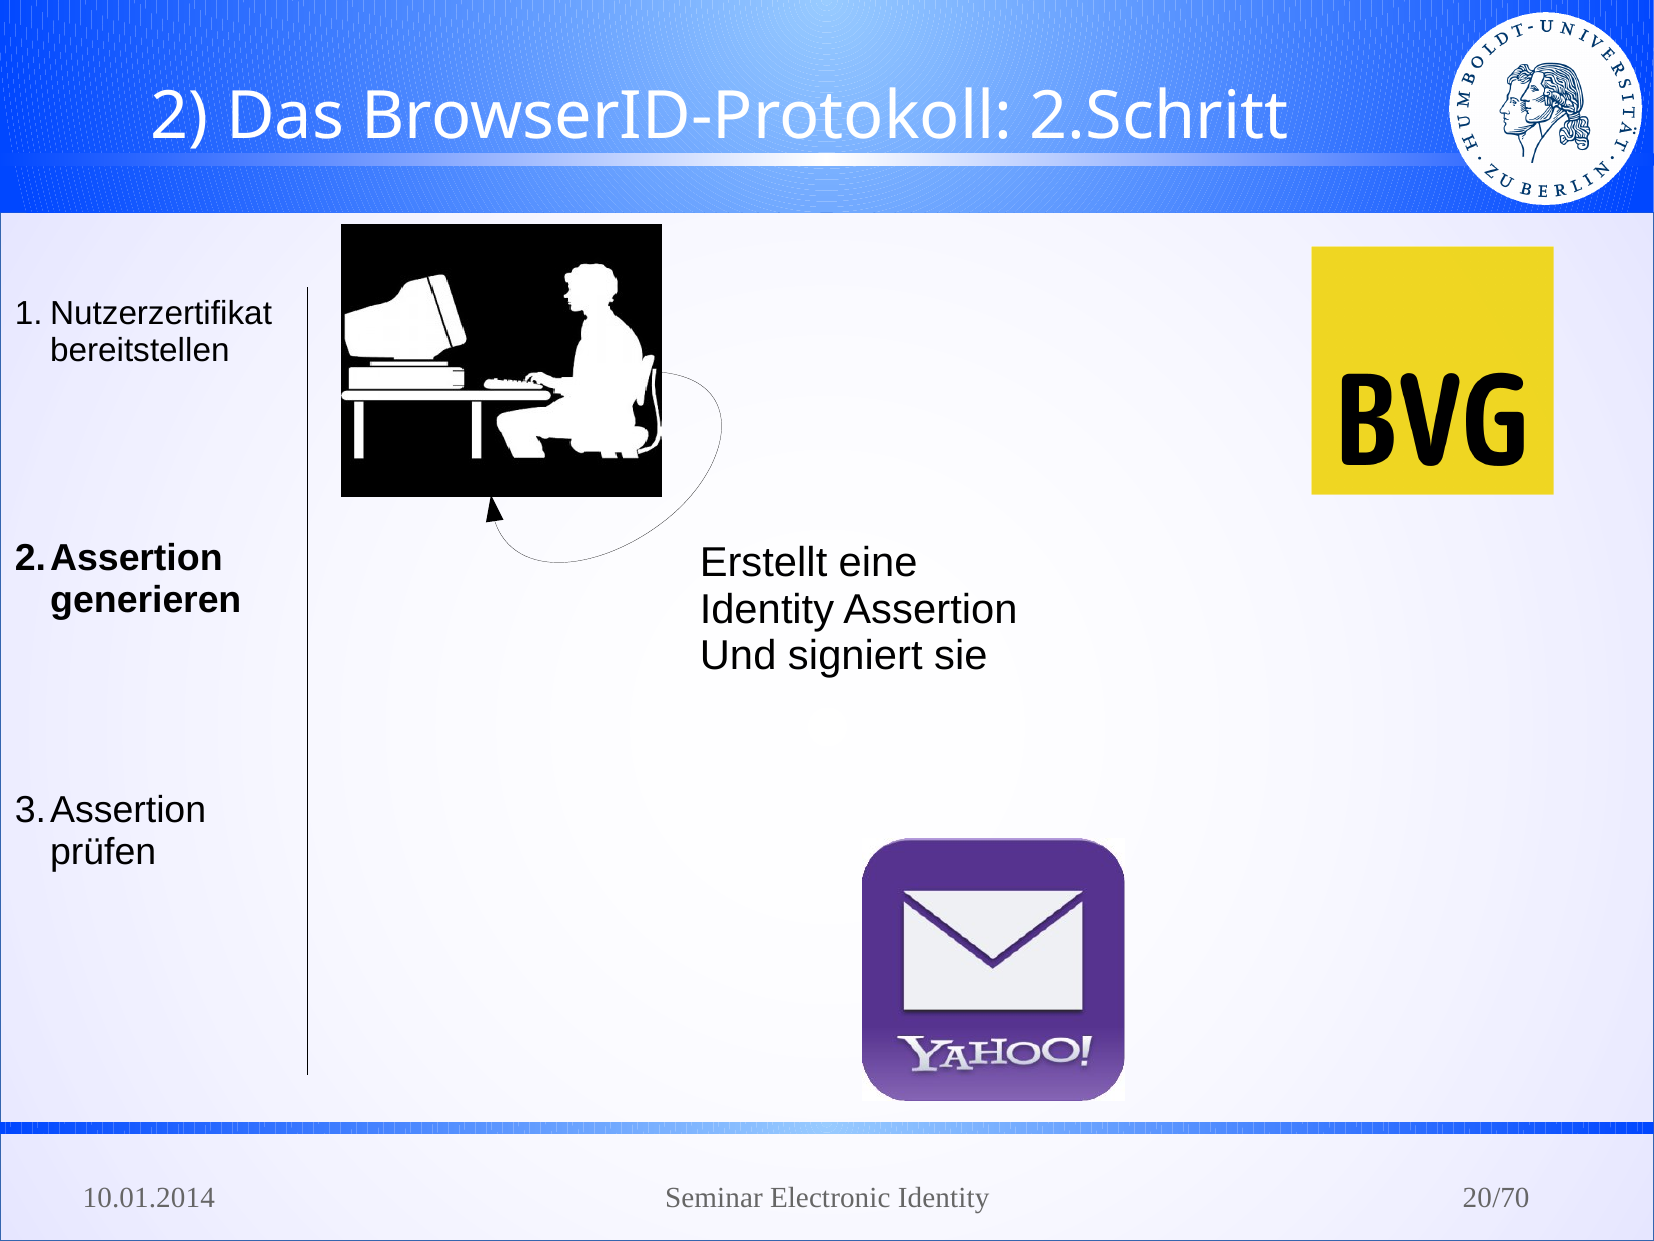

# 2) Das BrowserID-Protokoll: 2.Schritt
Nutzerzertifikat bereitstellen
Assertion generieren
Assertion prüfen
Erstellt eine Identity Assertion
Und signiert sie
10.01.2014
Seminar Electronic Identity